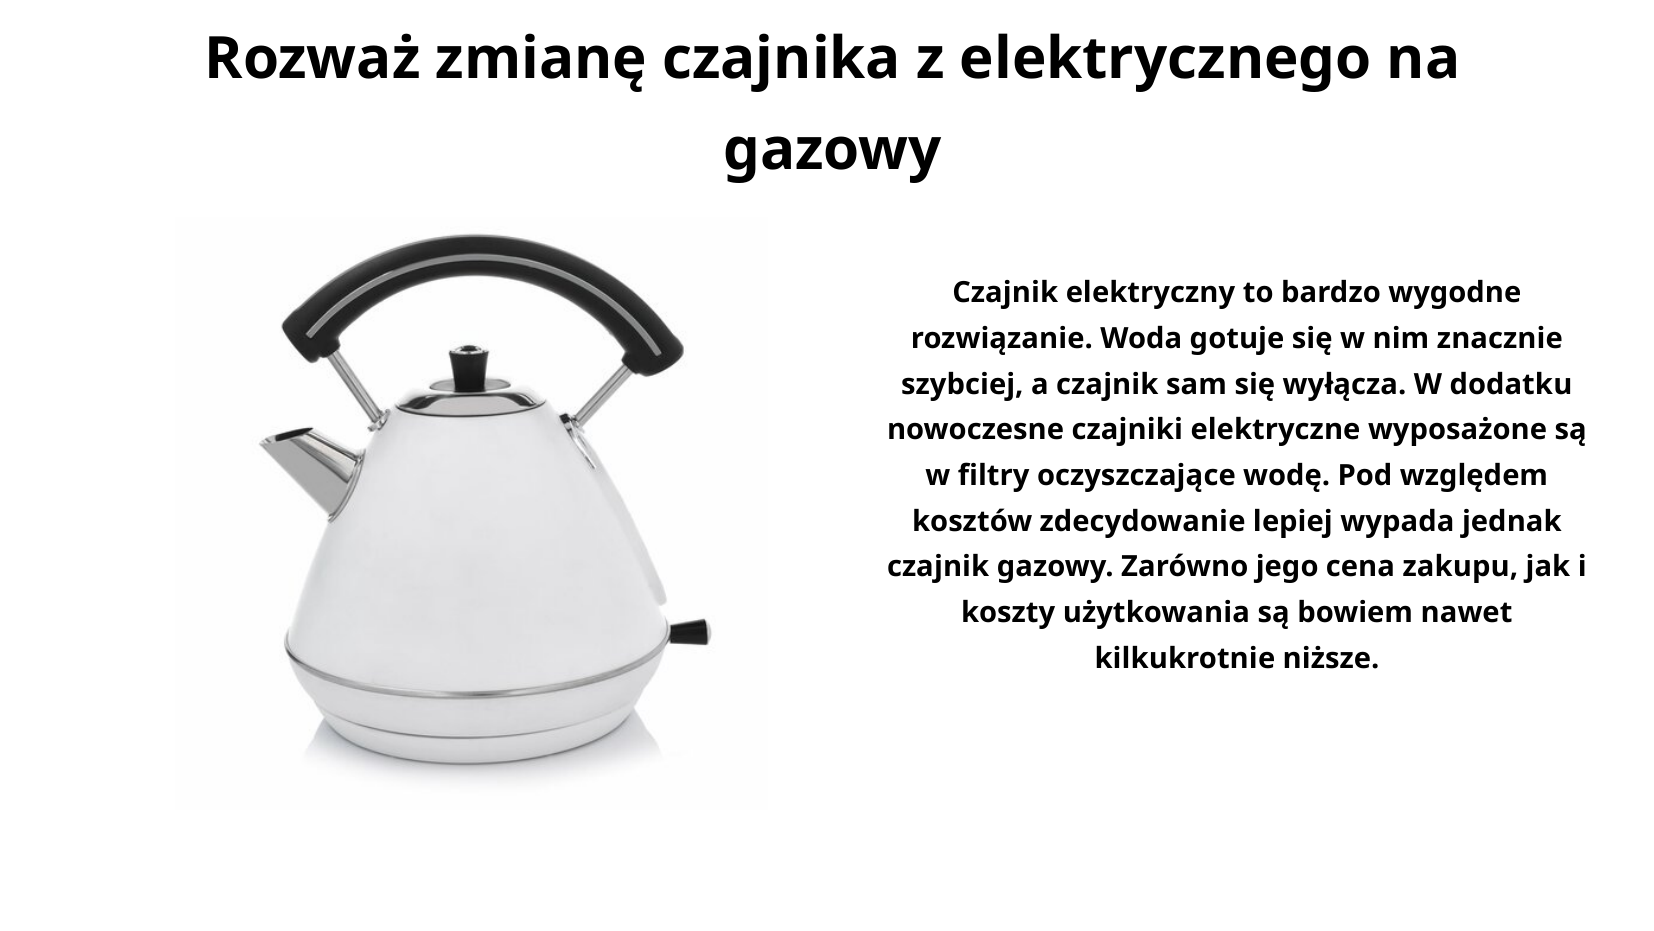

# Rozważ zmianę czajnika z elektrycznego na gazowy
Czajnik elektryczny to bardzo wygodne rozwiązanie. Woda gotuje się w nim znacznie szybciej, a czajnik sam się wyłącza. W dodatku nowoczesne czajniki elektryczne wyposażone są w filtry oczyszczające wodę. Pod względem kosztów zdecydowanie lepiej wypada jednak czajnik gazowy. Zarówno jego cena zakupu, jak i koszty użytkowania są bowiem nawet kilkukrotnie niższe.